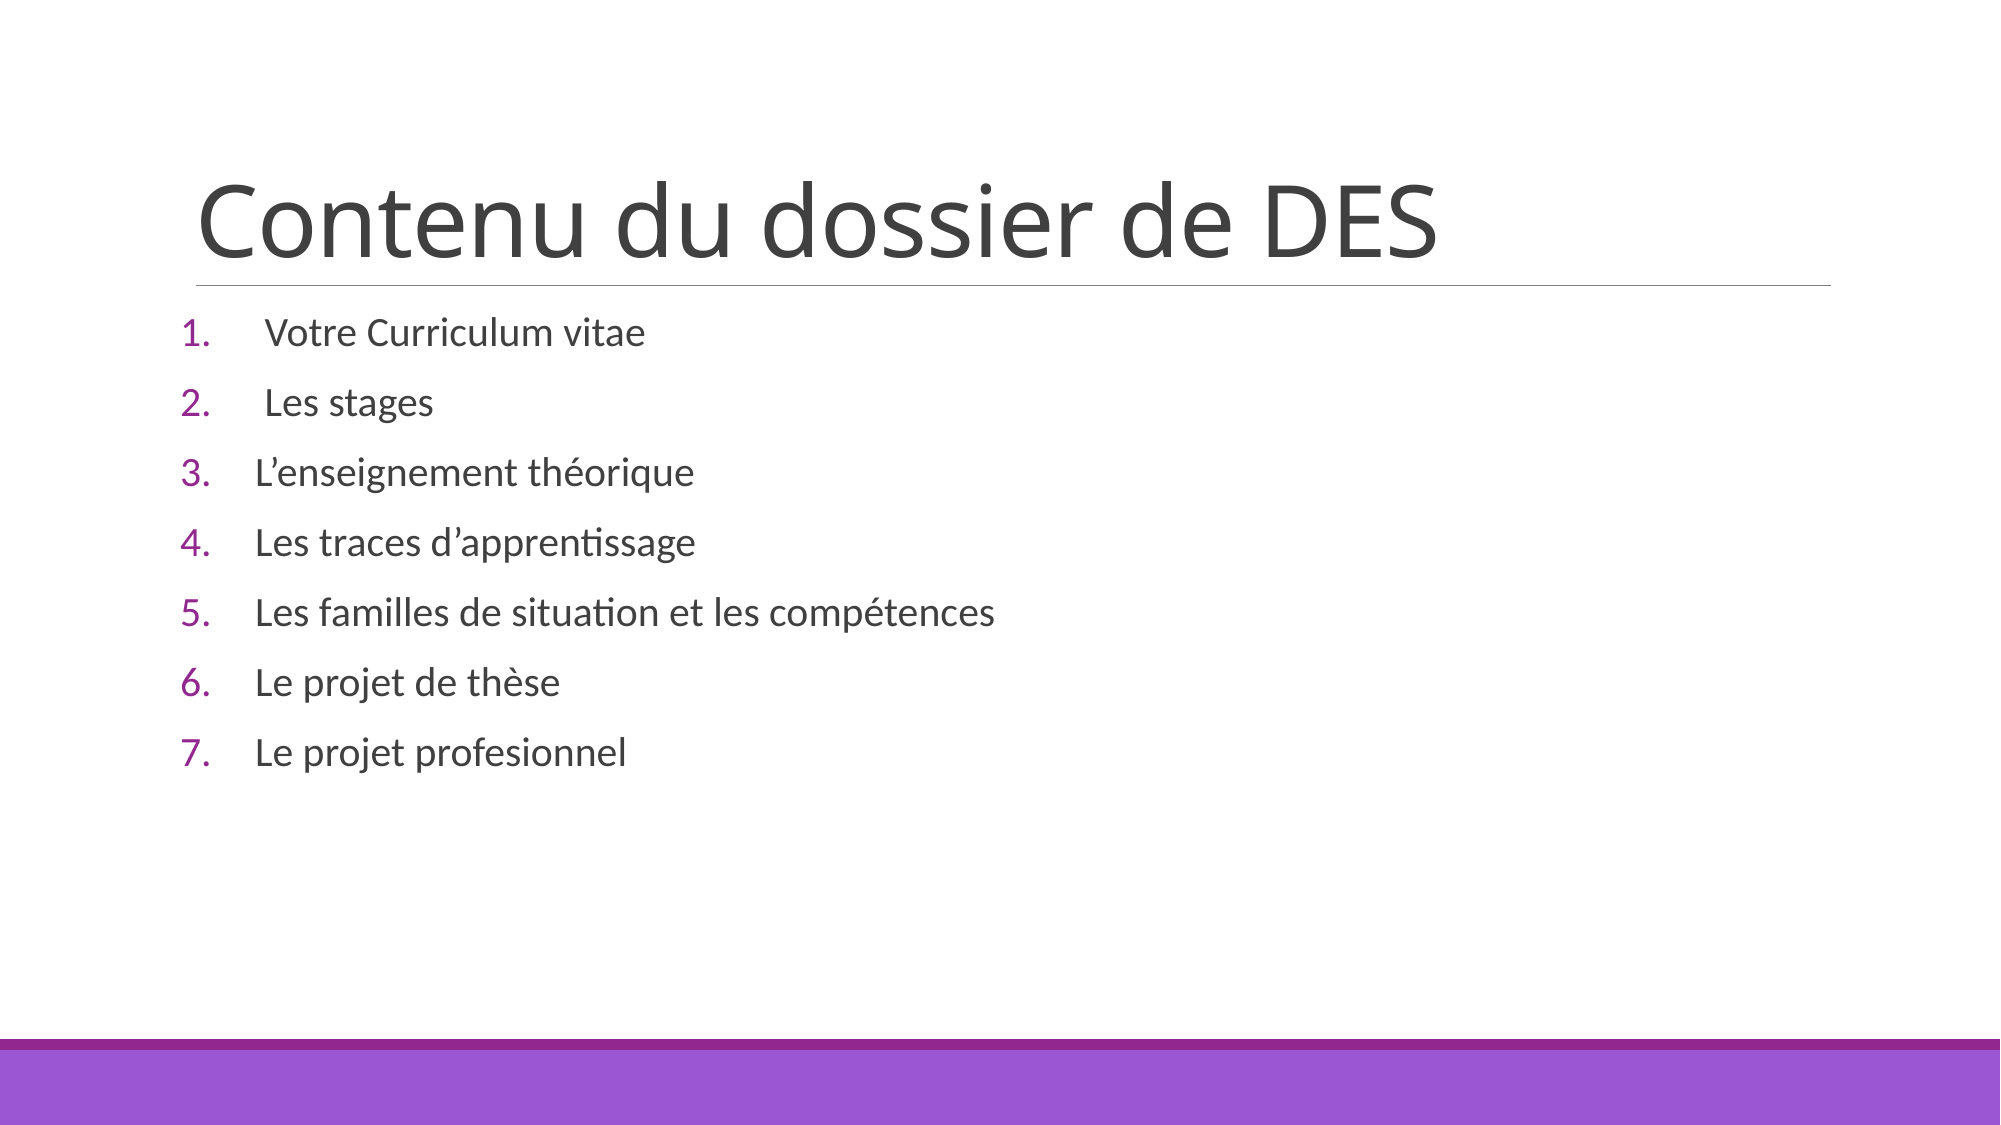

# Contenu du dossier de DES
 Votre Curriculum vitae
 Les stages
L’enseignement théorique
Les traces d’apprentissage
Les familles de situation et les compétences
Le projet de thèse
Le projet profesionnel